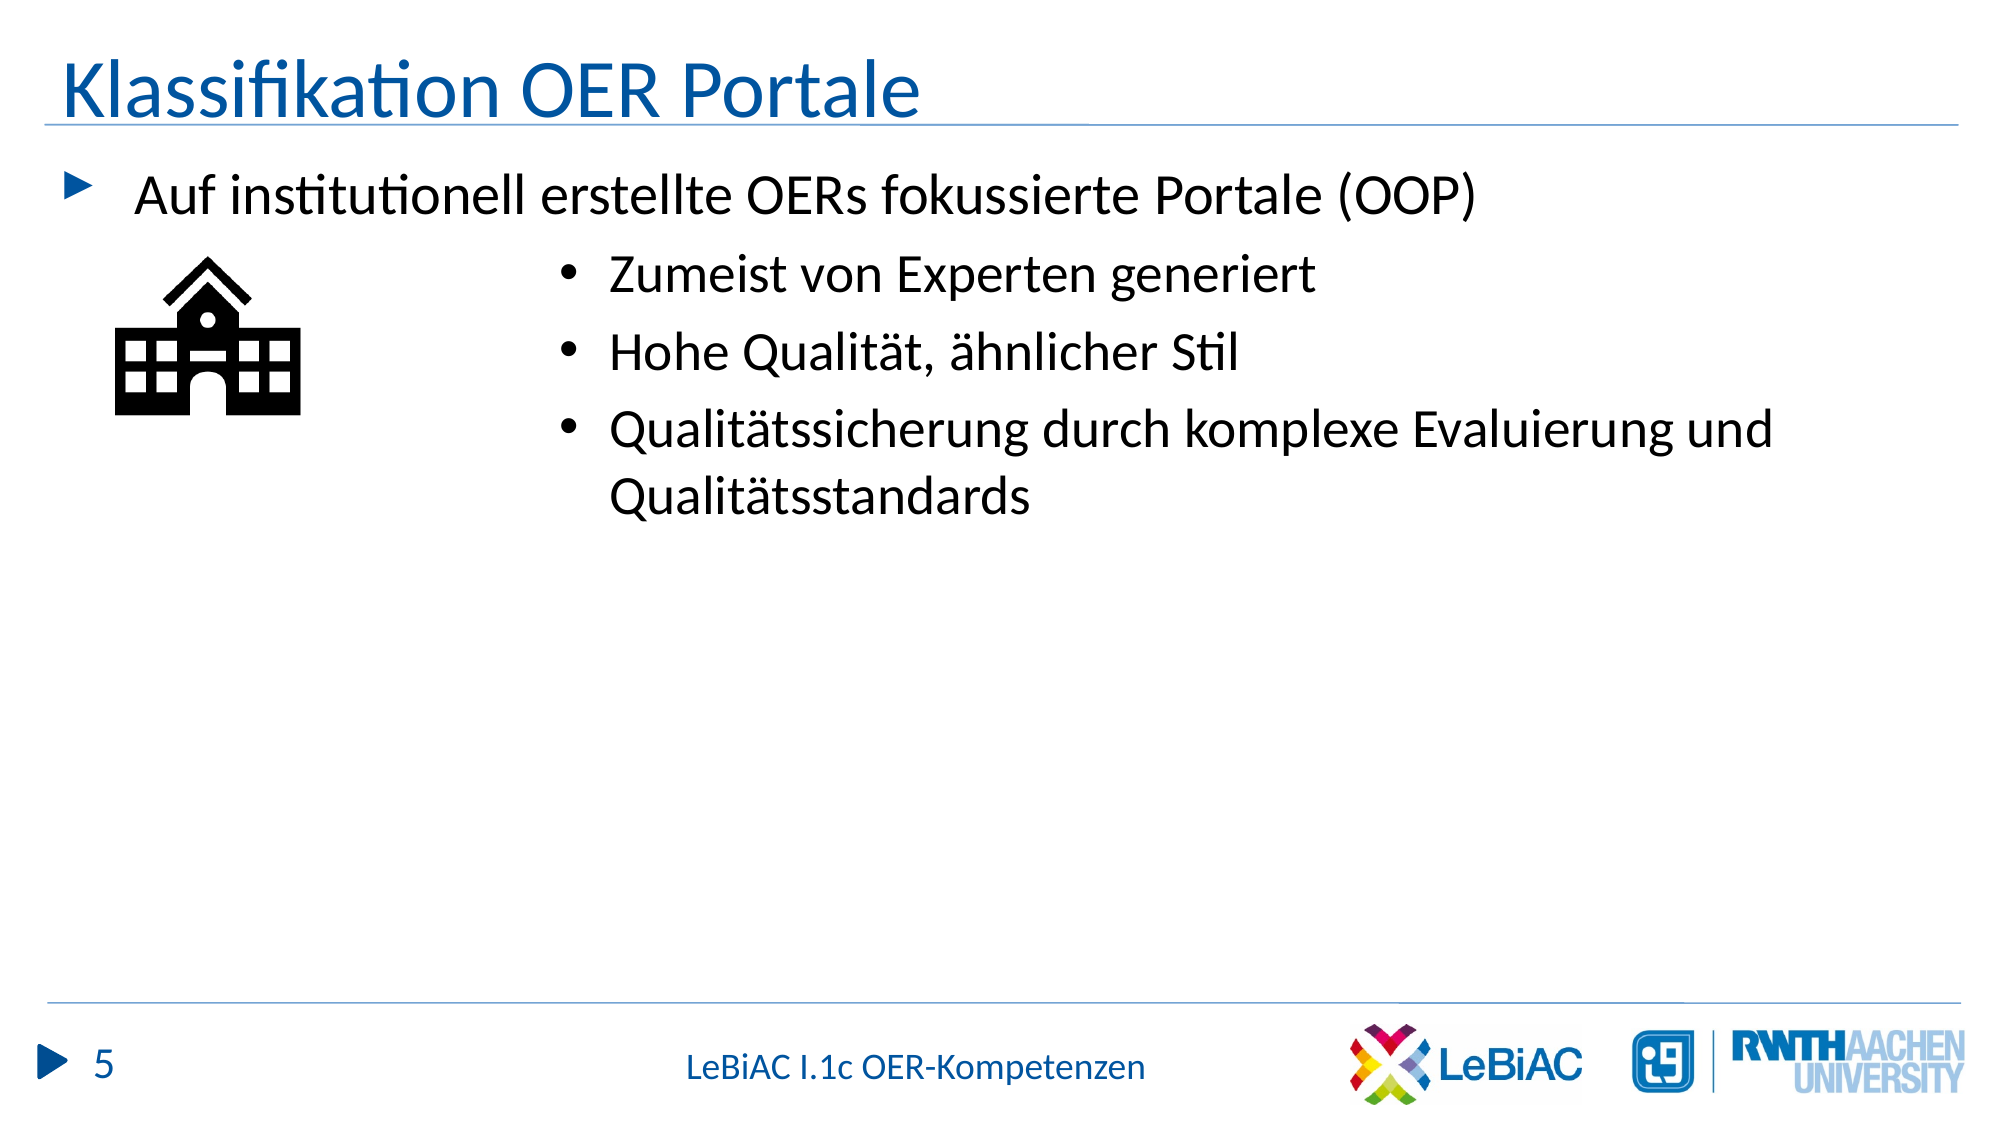

# Klassifikation OER Portale
Auf institutionell erstellte OERs fokussierte Portale (OOP)
Zumeist von Experten generiert
Hohe Qualität, ähnlicher Stil
Qualitätssicherung durch komplexe Evaluierung und Qualitätsstandards